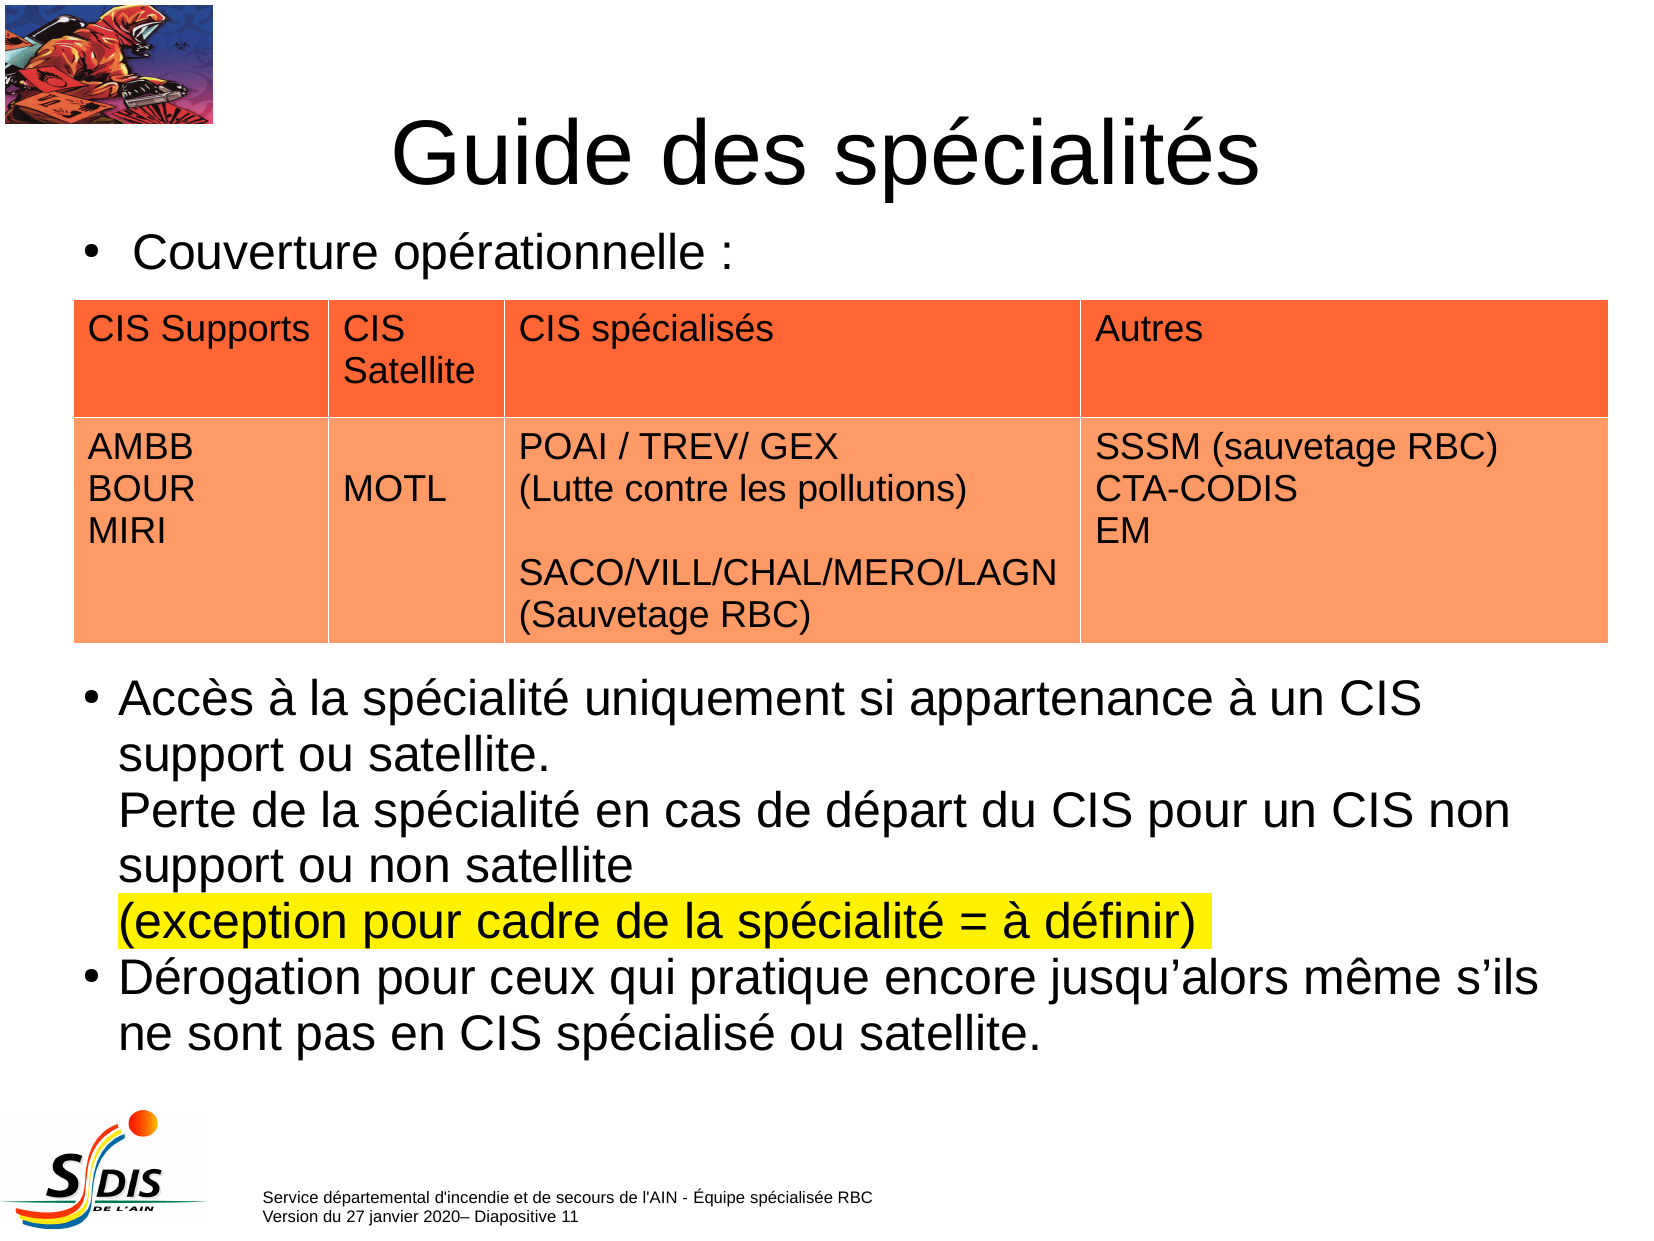

# Guide des spécialités
 Couverture opérationnelle :
Accès à la spécialité uniquement si appartenance à un CIS support ou satellite.
Perte de la spécialité en cas de départ du CIS pour un CIS non support ou non satellite
(exception pour cadre de la spécialité = à définir)
Dérogation pour ceux qui pratique encore jusqu’alors même s’ils ne sont pas en CIS spécialisé ou satellite.
| CIS Supports | CIS Satellite | CIS spécialisés | Autres |
| --- | --- | --- | --- |
| AMBB BOUR MIRI | MOTL | POAI / TREV/ GEX (Lutte contre les pollutions) SACO/VILL/CHAL/MERO/LAGN (Sauvetage RBC) | SSSM (sauvetage RBC) CTA-CODIS EM |